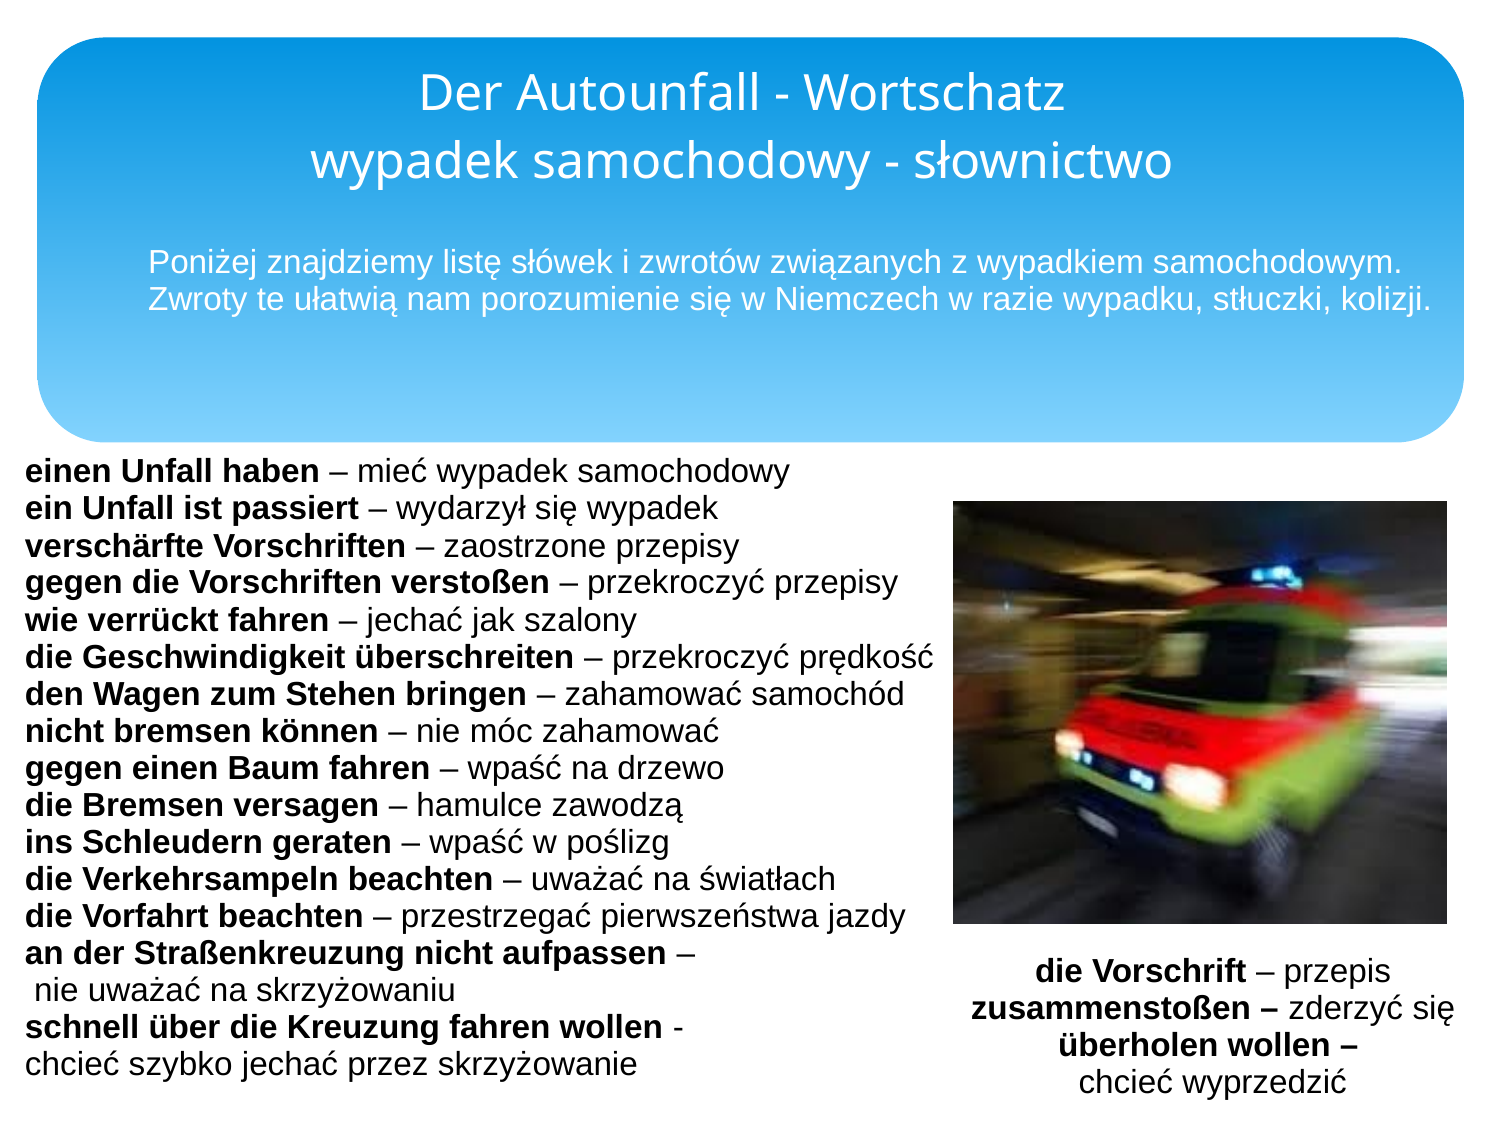

# Der Autounfall - Wortschatz wypadek samochodowy - słownictwo
Poniżej znajdziemy listę słówek i zwrotów związanych z wypadkiem samochodowym.
Zwroty te ułatwią nam porozumienie się w Niemczech w razie wypadku, stłuczki, kolizji.
einen Unfall haben – mieć wypadek samochodowy
ein Unfall ist passiert – wydarzył się wypadek
verschärfte Vorschriften – zaostrzone przepisy
gegen die Vorschriften verstoßen – przekroczyć przepisy
wie verrückt fahren – jechać jak szalony
die Geschwindigkeit überschreiten – przekroczyć prędkość
den Wagen zum Stehen bringen – zahamować samochód
nicht bremsen können – nie móc zahamować
gegen einen Baum fahren – wpaść na drzewo
die Bremsen versagen – hamulce zawodzą
ins Schleudern geraten – wpaść w poślizg
die Verkehrsampeln beachten – uważać na światłach
die Vorfahrt beachten – przestrzegać pierwszeństwa jazdy
an der Straßenkreuzung nicht aufpassen –
 nie uważać na skrzyżowaniu
schnell über die Kreuzung fahren wollen -
chcieć szybko jechać przez skrzyżowanie
die Vorschrift – przepis
zusammenstoßen – zderzyć się
überholen wollen –
chcieć wyprzedzić